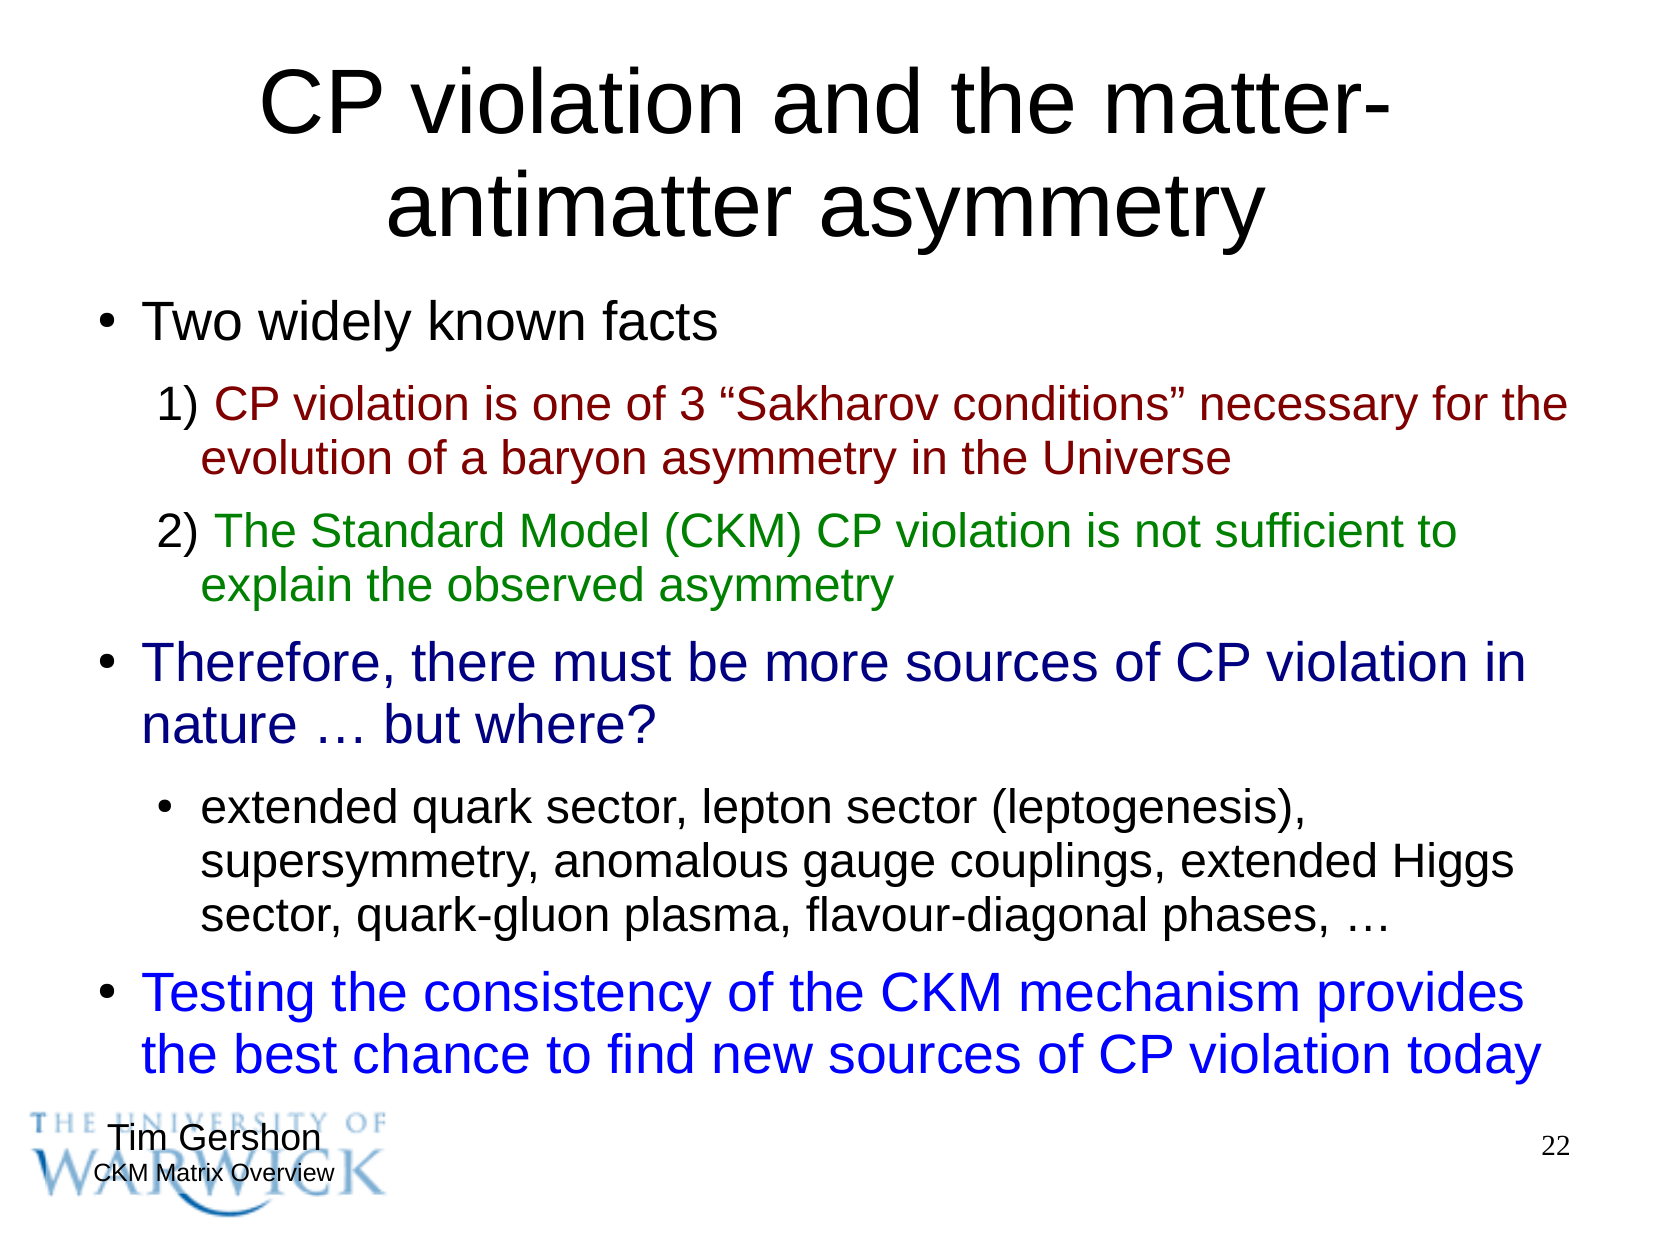

# CP violation and the matter-antimatter asymmetry
Two widely known facts
 CP violation is one of 3 “Sakharov conditions” necessary for the evolution of a baryon asymmetry in the Universe
 The Standard Model (CKM) CP violation is not sufficient to explain the observed asymmetry
Therefore, there must be more sources of CP violation in nature … but where?
extended quark sector, lepton sector (leptogenesis), supersymmetry, anomalous gauge couplings, extended Higgs sector, quark-gluon plasma, flavour-diagonal phases, …
Testing the consistency of the CKM mechanism provides the best chance to find new sources of CP violation today
Tim Gershon
CKM Matrix Overview
22